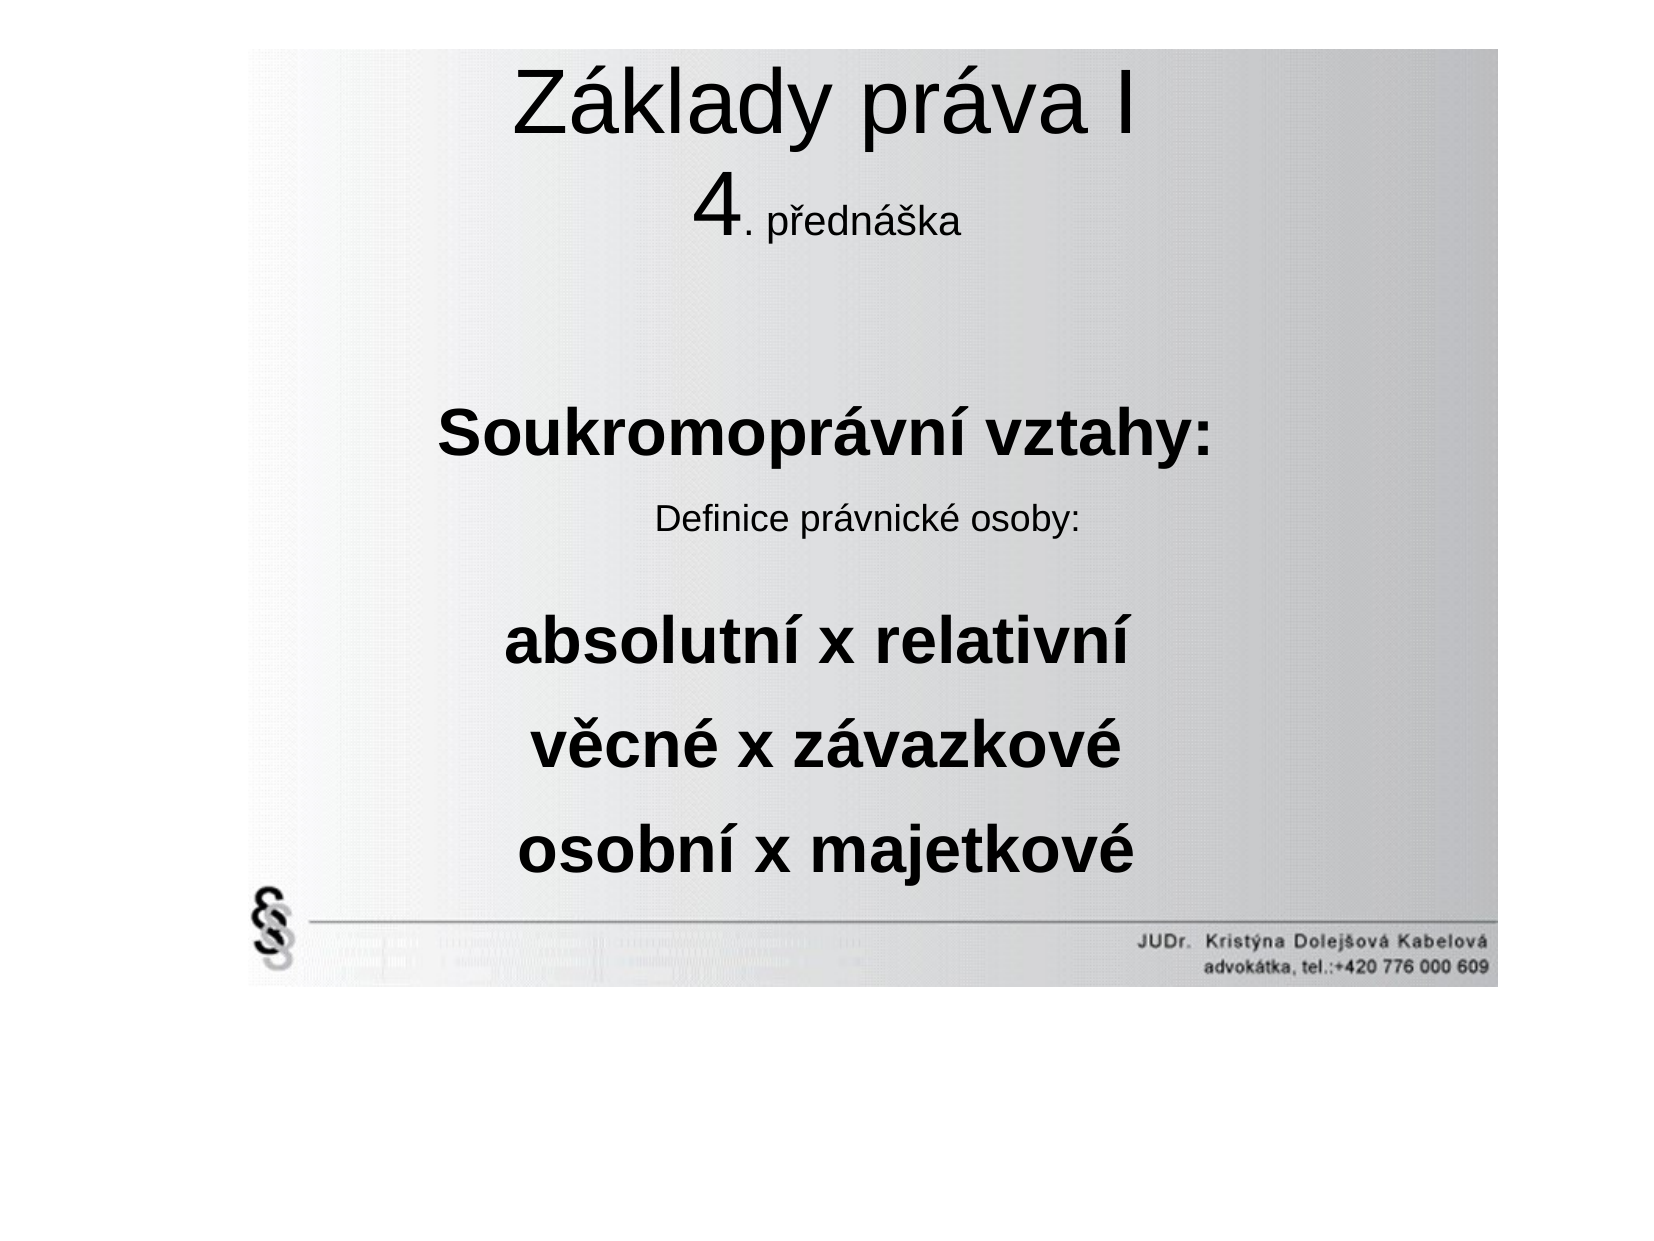

# Základy práva I 4. přednáška
Soukromoprávní vztahy:
absolutní x relativní
věcné x závazkové
osobní x majetkové